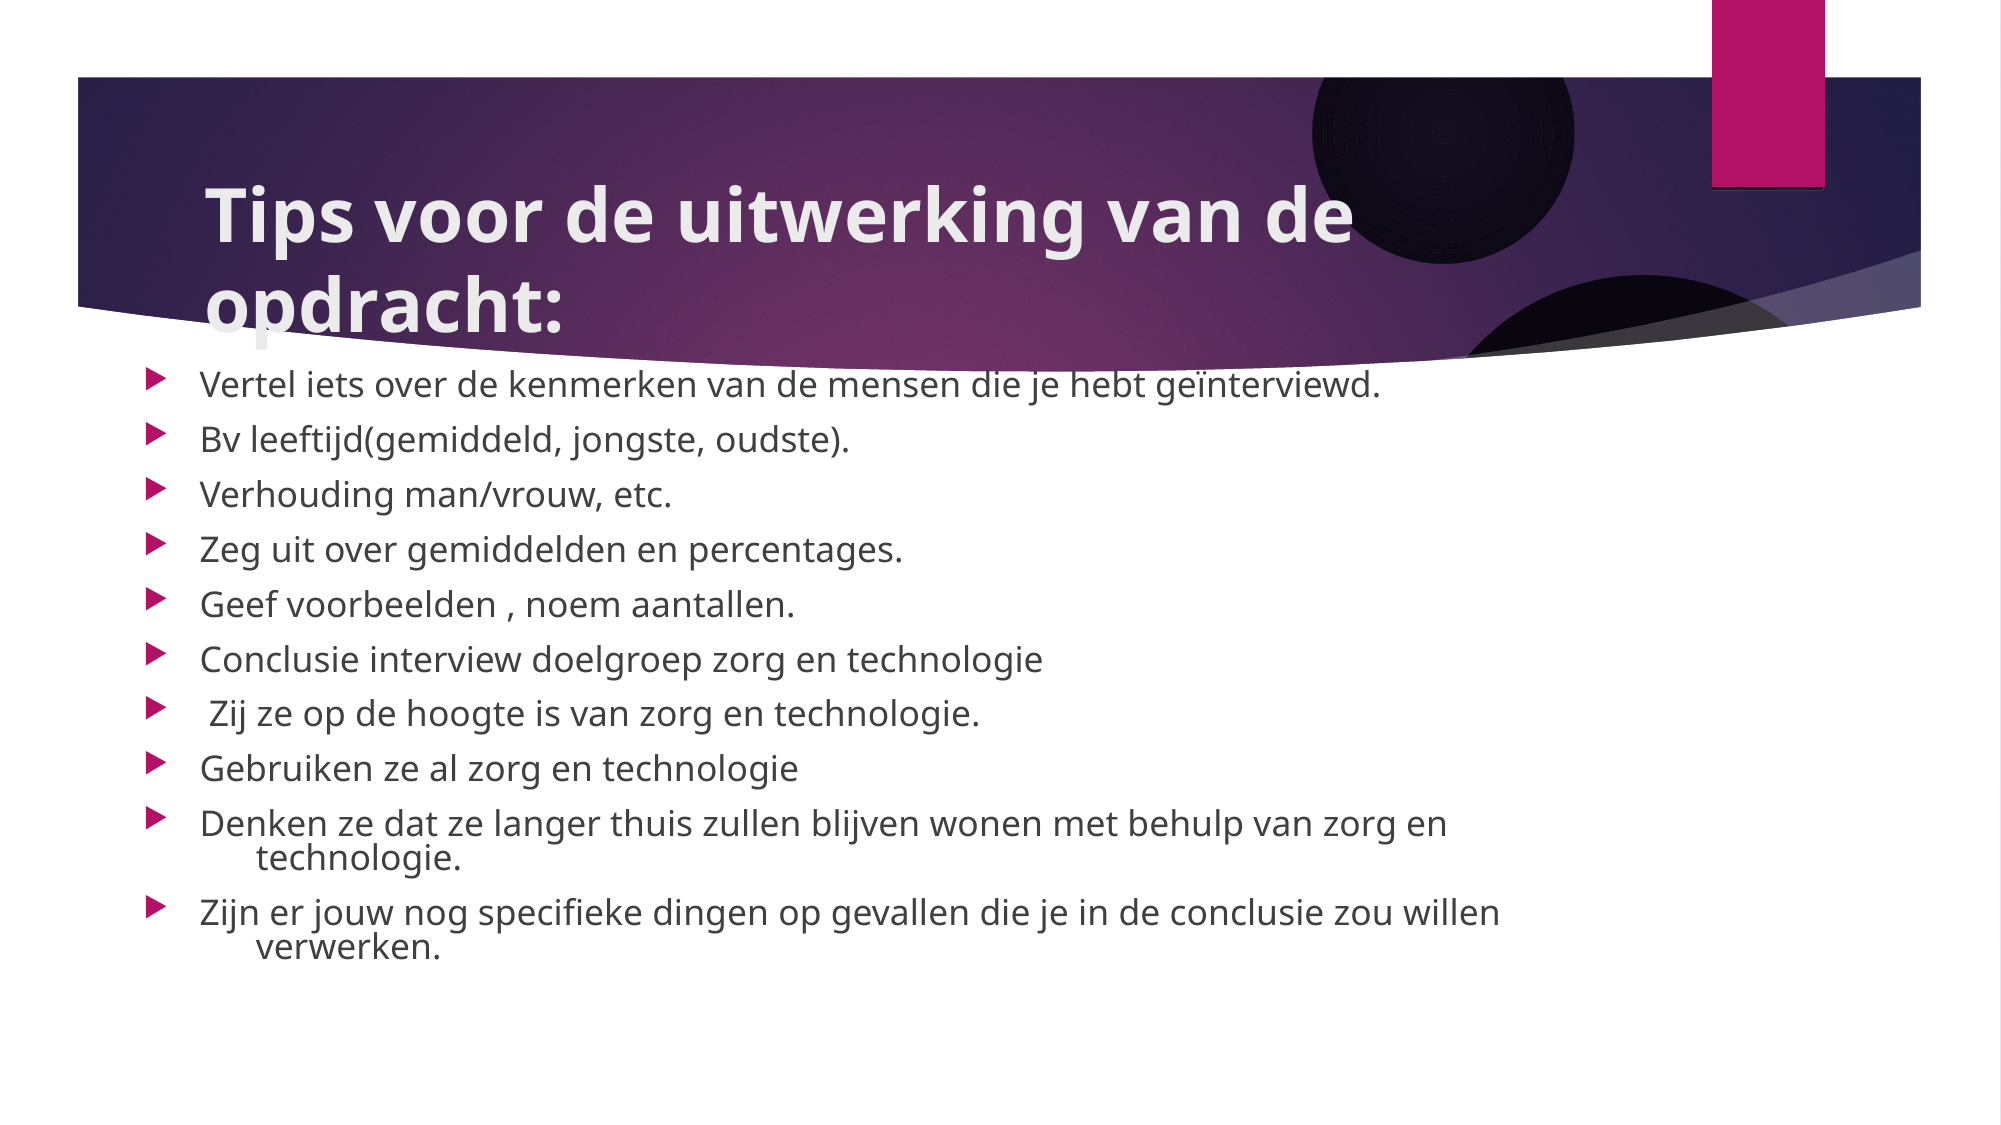

# Tips voor de uitwerking van de opdracht:
Vertel iets over de kenmerken van de mensen die je hebt geïnterviewd.
Bv leeftijd(gemiddeld, jongste, oudste).
Verhouding man/vrouw, etc.
Zeg uit over gemiddelden en percentages.
Geef voorbeelden , noem aantallen.
Conclusie interview doelgroep zorg en technologie
 Zij ze op de hoogte is van zorg en technologie.
Gebruiken ze al zorg en technologie
Denken ze dat ze langer thuis zullen blijven wonen met behulp van zorg en technologie.
Zijn er jouw nog specifieke dingen op gevallen die je in de conclusie zou willen verwerken.